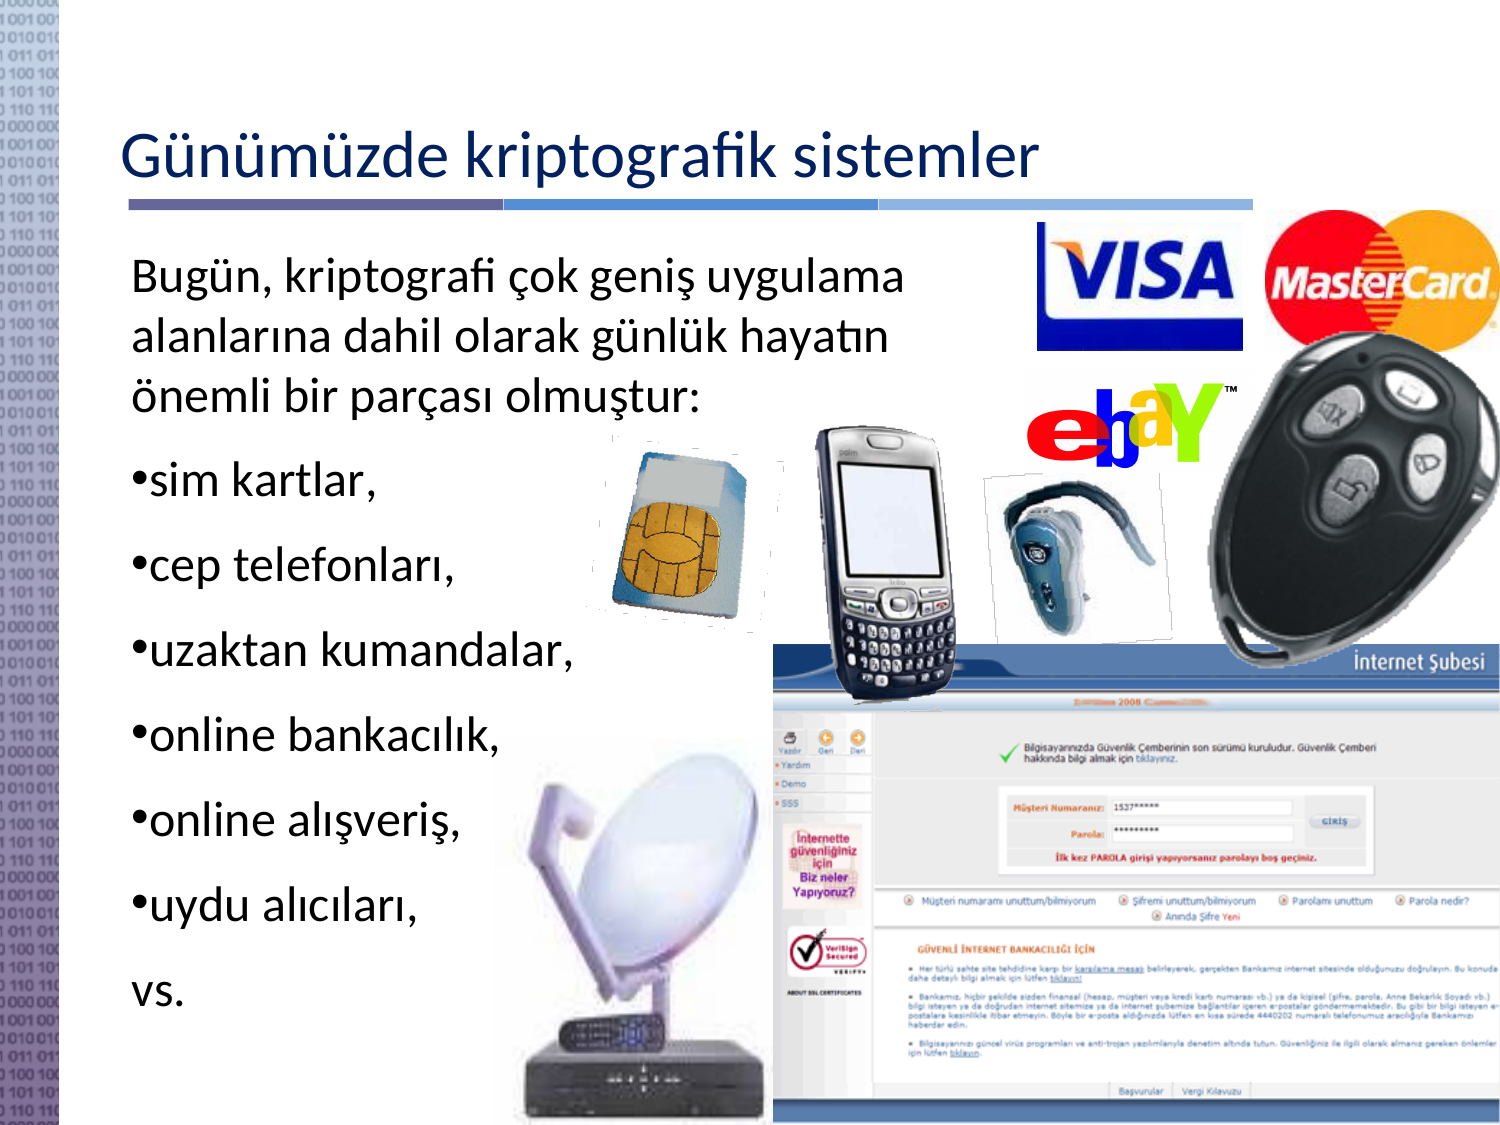

Günümüzde kriptografik sistemler
Bugün, kriptografi çok geniş uygulama alanlarına dahil olarak günlük hayatın önemli bir parçası olmuştur:
sim kartlar,
cep telefonları,
uzaktan kumandalar,
online bankacılık,
online alışveriş,
uydu alıcıları,
vs.